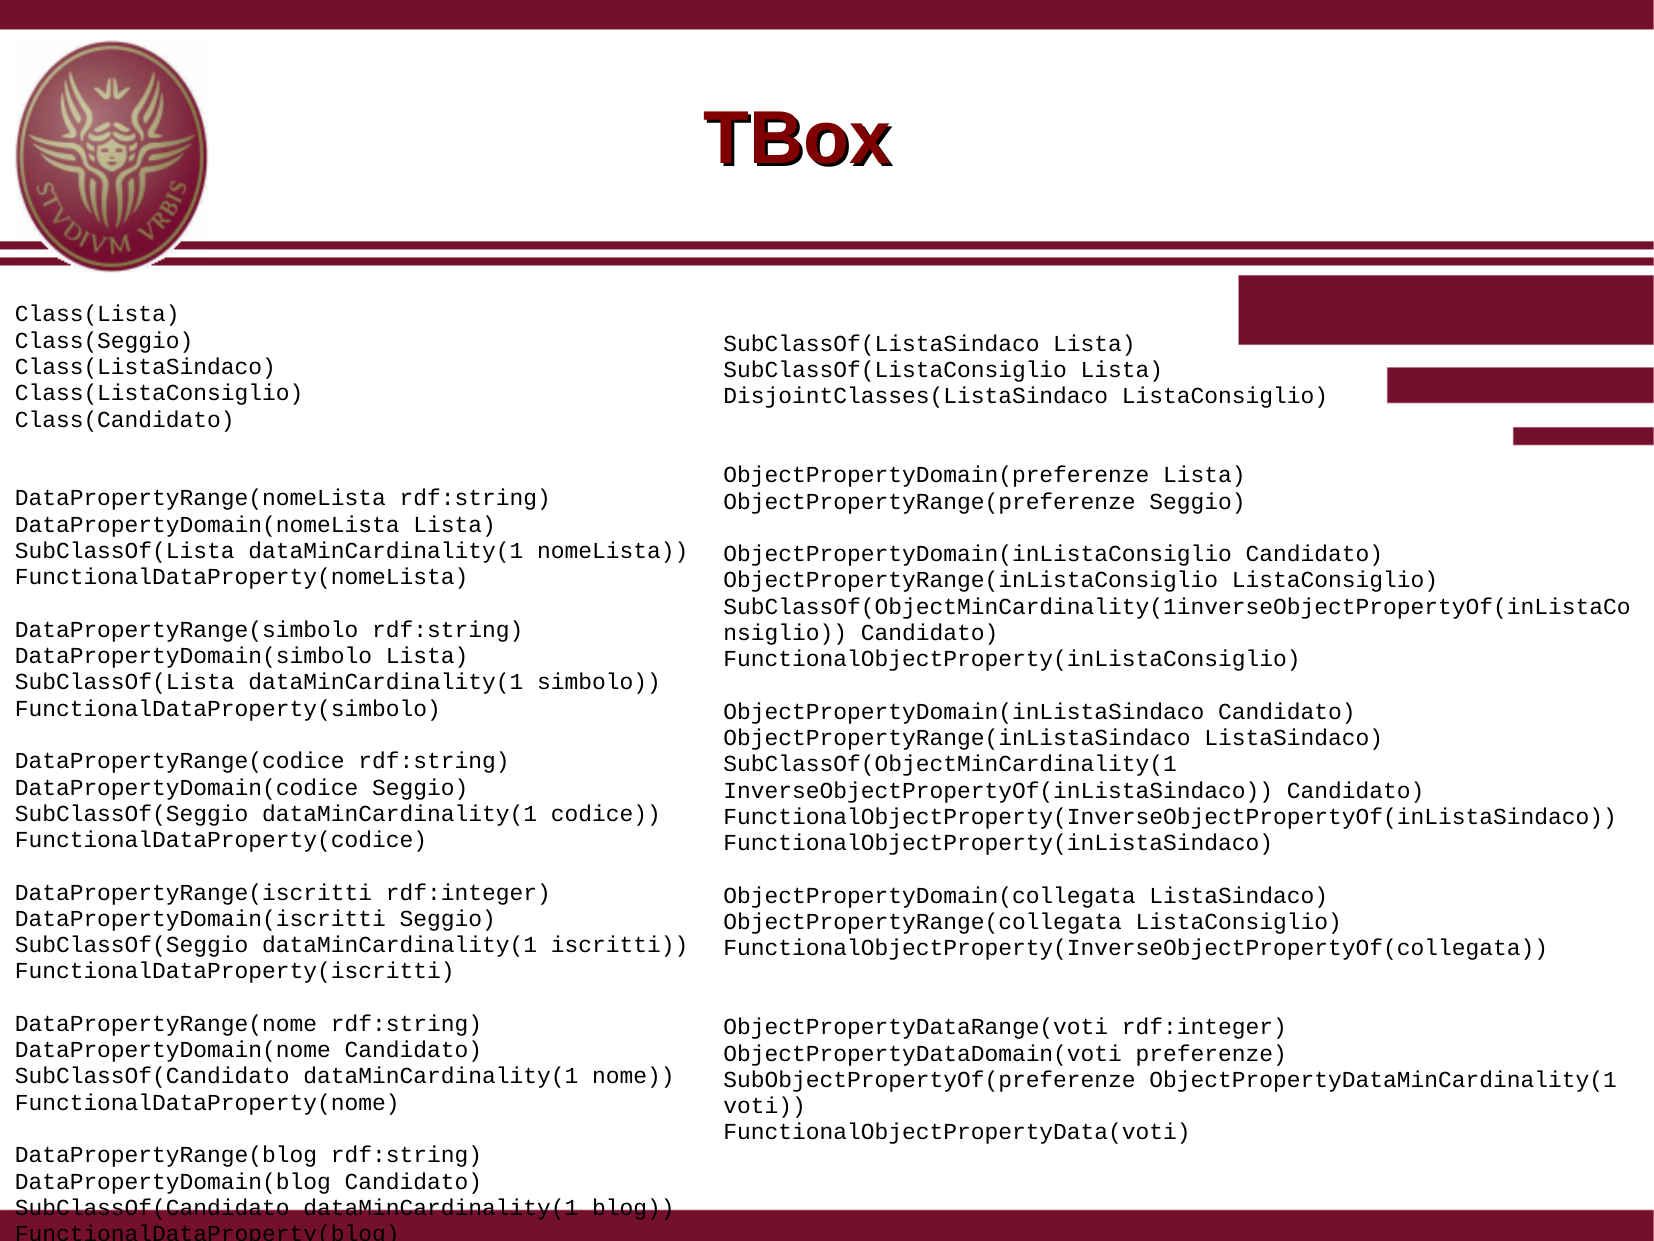

TBox
Class(Lista)
Class(Seggio)
Class(ListaSindaco)
Class(ListaConsiglio)
Class(Candidato)
DataPropertyRange(nomeLista rdf:string)
DataPropertyDomain(nomeLista Lista)
SubClassOf(Lista dataMinCardinality(1 nomeLista))
FunctionalDataProperty(nomeLista)
DataPropertyRange(simbolo rdf:string)
DataPropertyDomain(simbolo Lista)
SubClassOf(Lista dataMinCardinality(1 simbolo))
FunctionalDataProperty(simbolo)
DataPropertyRange(codice rdf:string)
DataPropertyDomain(codice Seggio)
SubClassOf(Seggio dataMinCardinality(1 codice))
FunctionalDataProperty(codice)
DataPropertyRange(iscritti rdf:integer)
DataPropertyDomain(iscritti Seggio)
SubClassOf(Seggio dataMinCardinality(1 iscritti))
FunctionalDataProperty(iscritti)
DataPropertyRange(nome rdf:string)
DataPropertyDomain(nome Candidato)
SubClassOf(Candidato dataMinCardinality(1 nome))
FunctionalDataProperty(nome)
DataPropertyRange(blog rdf:string)
DataPropertyDomain(blog Candidato)
SubClassOf(Candidato dataMinCardinality(1 blog))
FunctionalDataProperty(blog)
SubClassOf(ListaSindaco Lista)
SubClassOf(ListaConsiglio Lista)
DisjointClasses(ListaSindaco ListaConsiglio)
ObjectPropertyDomain(preferenze Lista)
ObjectPropertyRange(preferenze Seggio)
ObjectPropertyDomain(inListaConsiglio Candidato)
ObjectPropertyRange(inListaConsiglio ListaConsiglio)
SubClassOf(ObjectMinCardinality(1inverseObjectPropertyOf(inListaConsiglio)) Candidato)
FunctionalObjectProperty(inListaConsiglio)
ObjectPropertyDomain(inListaSindaco Candidato)
ObjectPropertyRange(inListaSindaco ListaSindaco)
SubClassOf(ObjectMinCardinality(1 InverseObjectPropertyOf(inListaSindaco)) Candidato)
FunctionalObjectProperty(InverseObjectPropertyOf(inListaSindaco))
FunctionalObjectProperty(inListaSindaco)
ObjectPropertyDomain(collegata ListaSindaco)
ObjectPropertyRange(collegata ListaConsiglio)
FunctionalObjectProperty(InverseObjectPropertyOf(collegata))
ObjectPropertyDataRange(voti rdf:integer)
ObjectPropertyDataDomain(voti preferenze)
SubObjectPropertyOf(preferenze ObjectPropertyDataMinCardinality(1 voti))
FunctionalObjectPropertyData(voti)